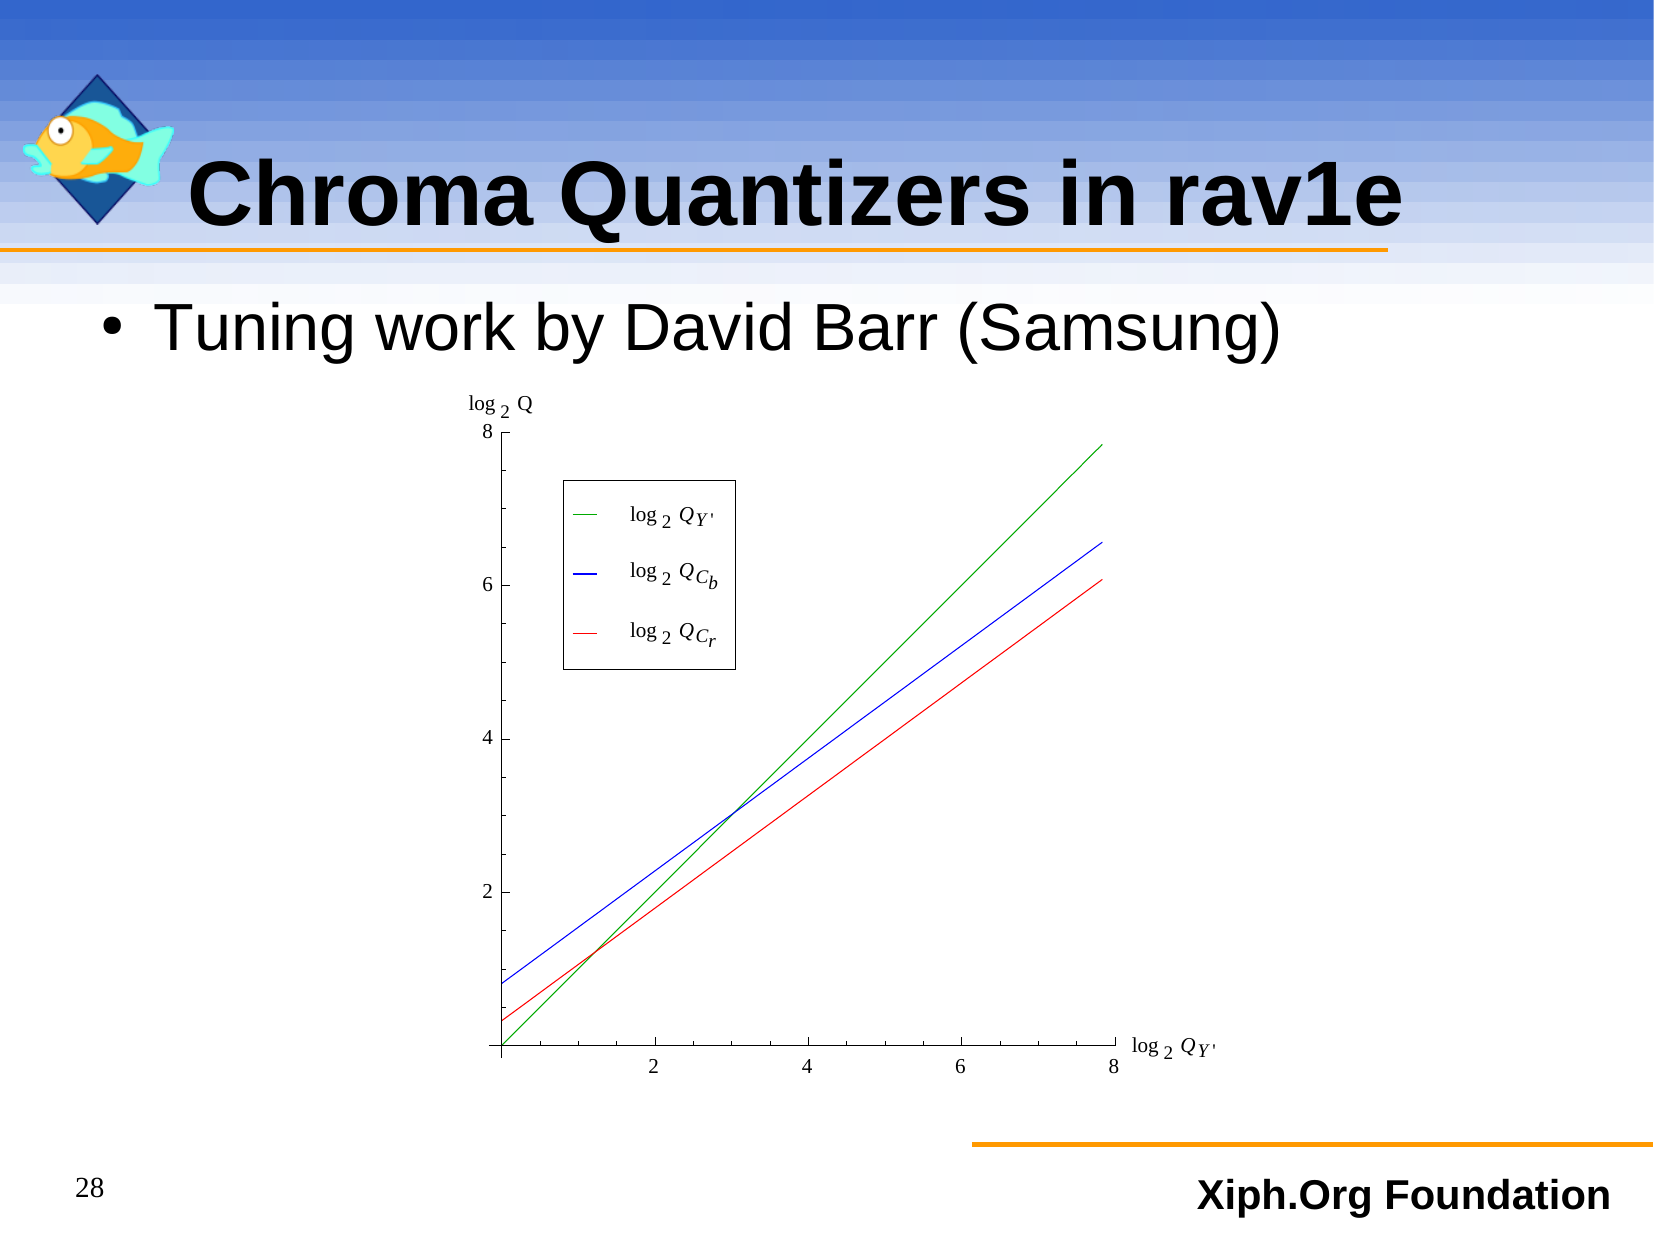

# Chroma Quantizers in rav1e
Tuning work by David Barr (Samsung)
28